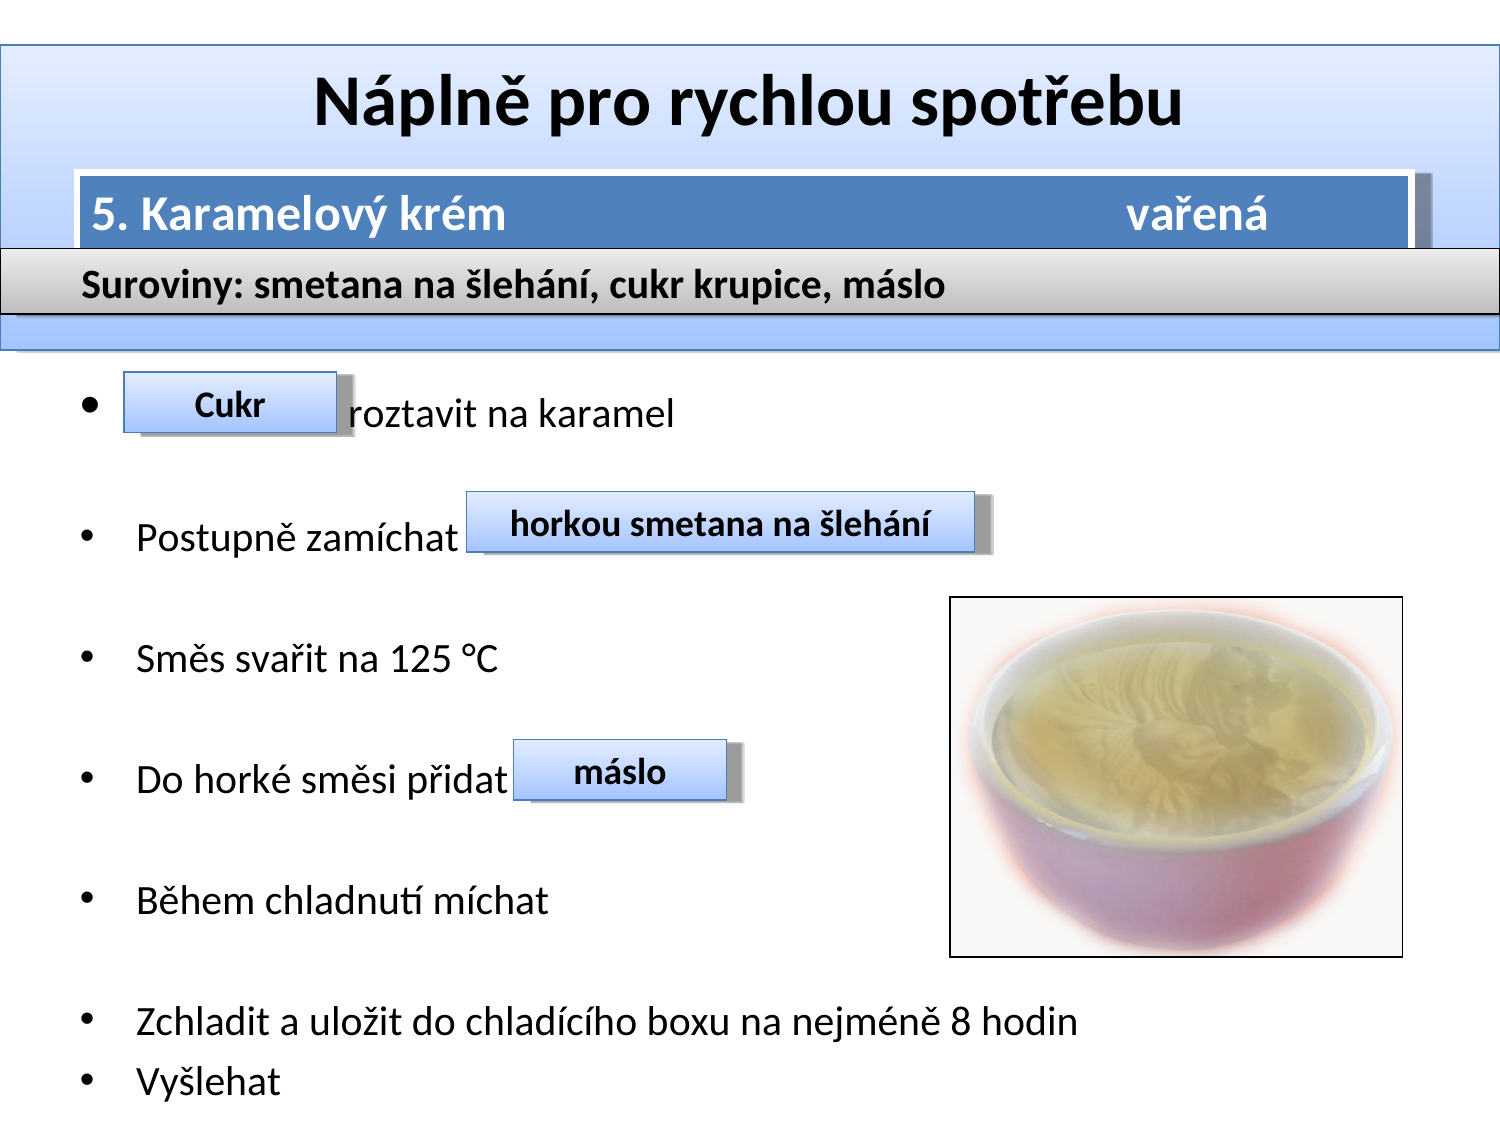

Náplně pro rychlou spotřebu
5. Karamelový krém vařená náplň
 Suroviny: smetana na šlehání, cukr krupice, máslo
# roztavit na karamel
Postupně zamíchat
Směs svařit na 125 °C
Do horké směsi přidat
Během chladnutí míchat
Zchladit a uložit do chladícího boxu na nejméně 8 hodin
Vyšlehat
Cukr
horkou smetana na šlehání
máslo